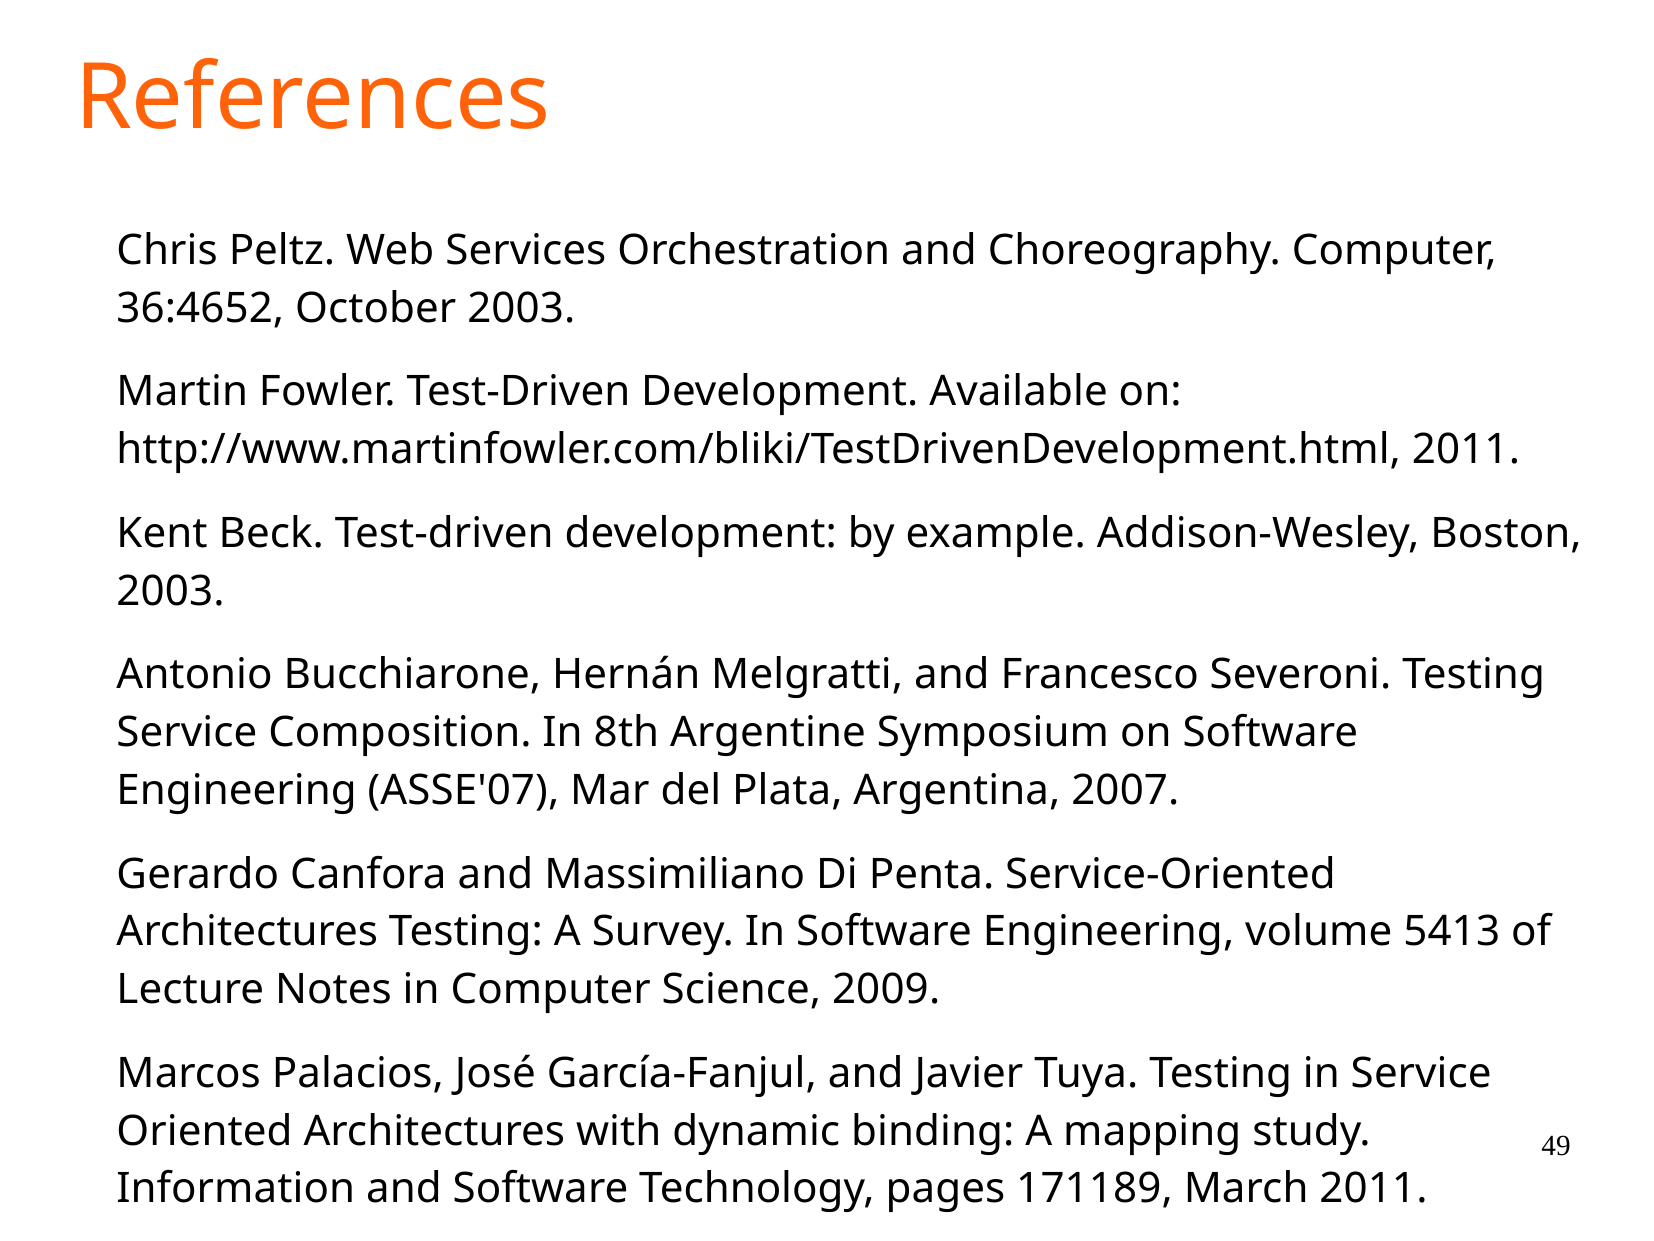

References
# Chris Peltz. Web Services Orchestration and Choreography. Computer, 36:4652, October 2003.
Martin Fowler. Test-Driven Development. Available on: http://www.martinfowler.com/bliki/TestDrivenDevelopment.html, 2011.
Kent Beck. Test-driven development: by example. Addison-Wesley, Boston, 2003.
Antonio Bucchiarone, Hernán Melgratti, and Francesco Severoni. Testing Service Composition. In 8th Argentine Symposium on Software Engineering (ASSE'07), Mar del Plata, Argentina, 2007.
Gerardo Canfora and Massimiliano Di Penta. Service-Oriented Architectures Testing: A Survey. In Software Engineering, volume 5413 of Lecture Notes in Computer Science, 2009.
Marcos Palacios, José García-Fanjul, and Javier Tuya. Testing in Service Oriented Architectures with dynamic binding: A mapping study. Information and Software Technology, pages 171189, March 2011.
49